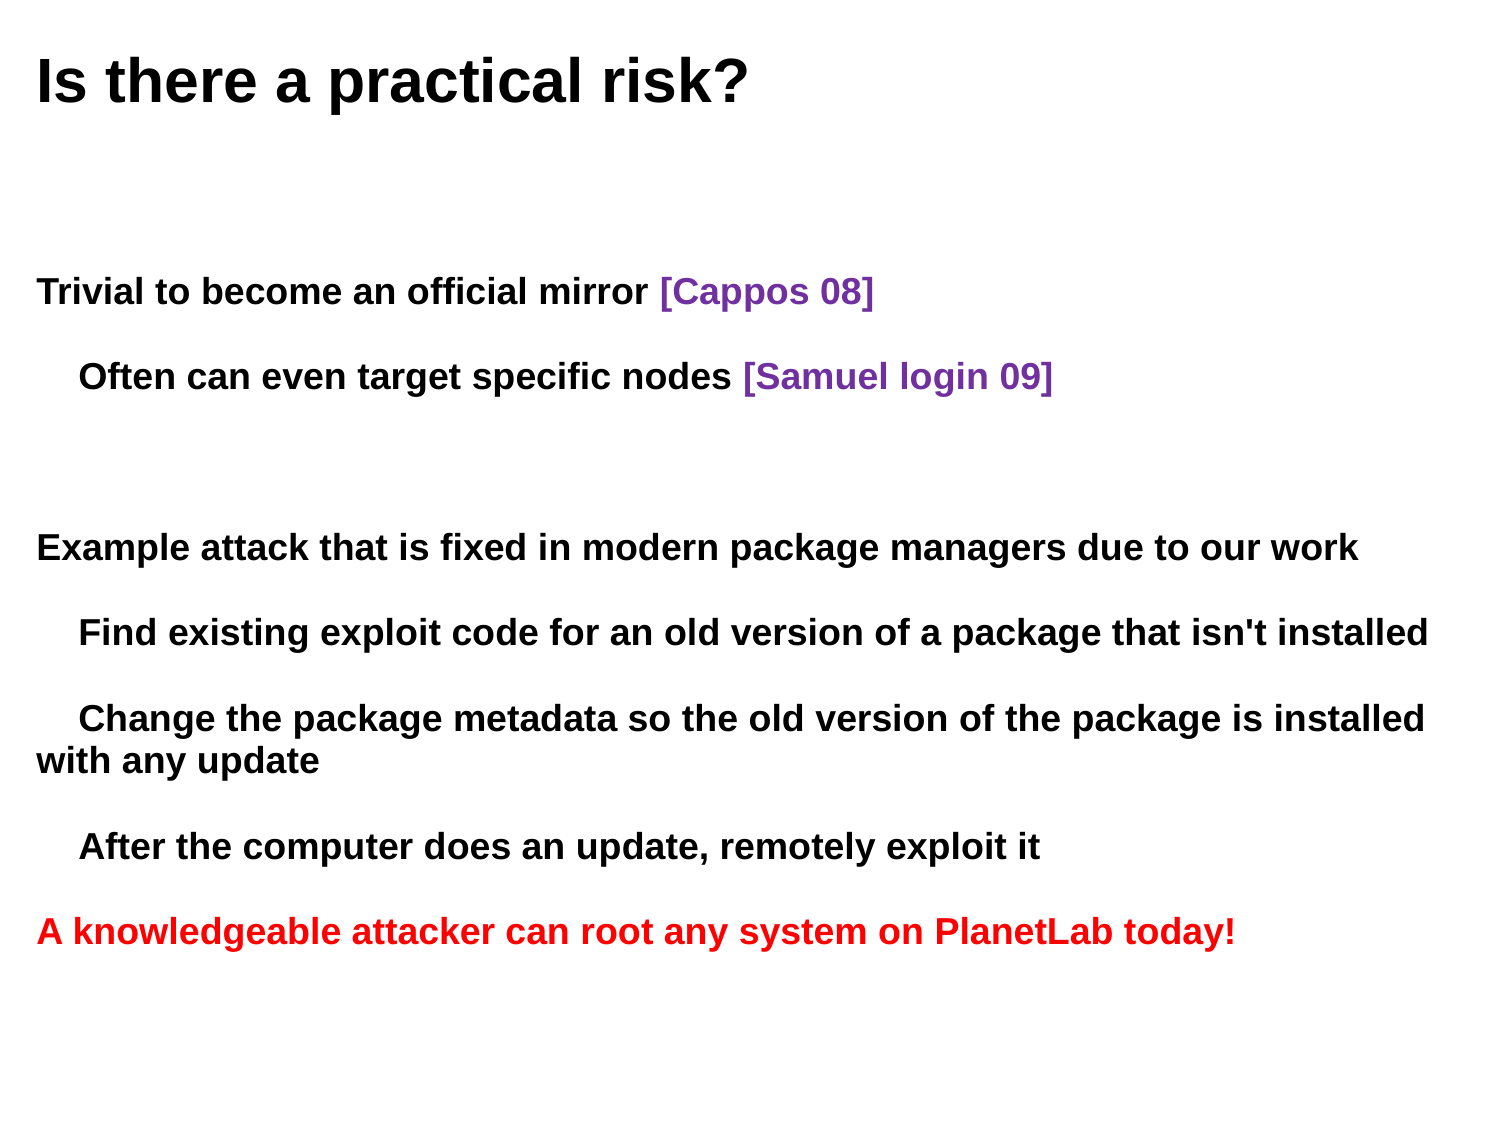

# Is there a practical risk?
Trivial to become an official mirror [Cappos 08]
 Often can even target specific nodes [Samuel login 09]
Example attack that is fixed in modern package managers due to our work
    Find existing exploit code for an old version of a package that isn't installed
    Change the package metadata so the old version of the package is installed with any update
    After the computer does an update, remotely exploit it
A knowledgeable attacker can root any system on PlanetLab today!